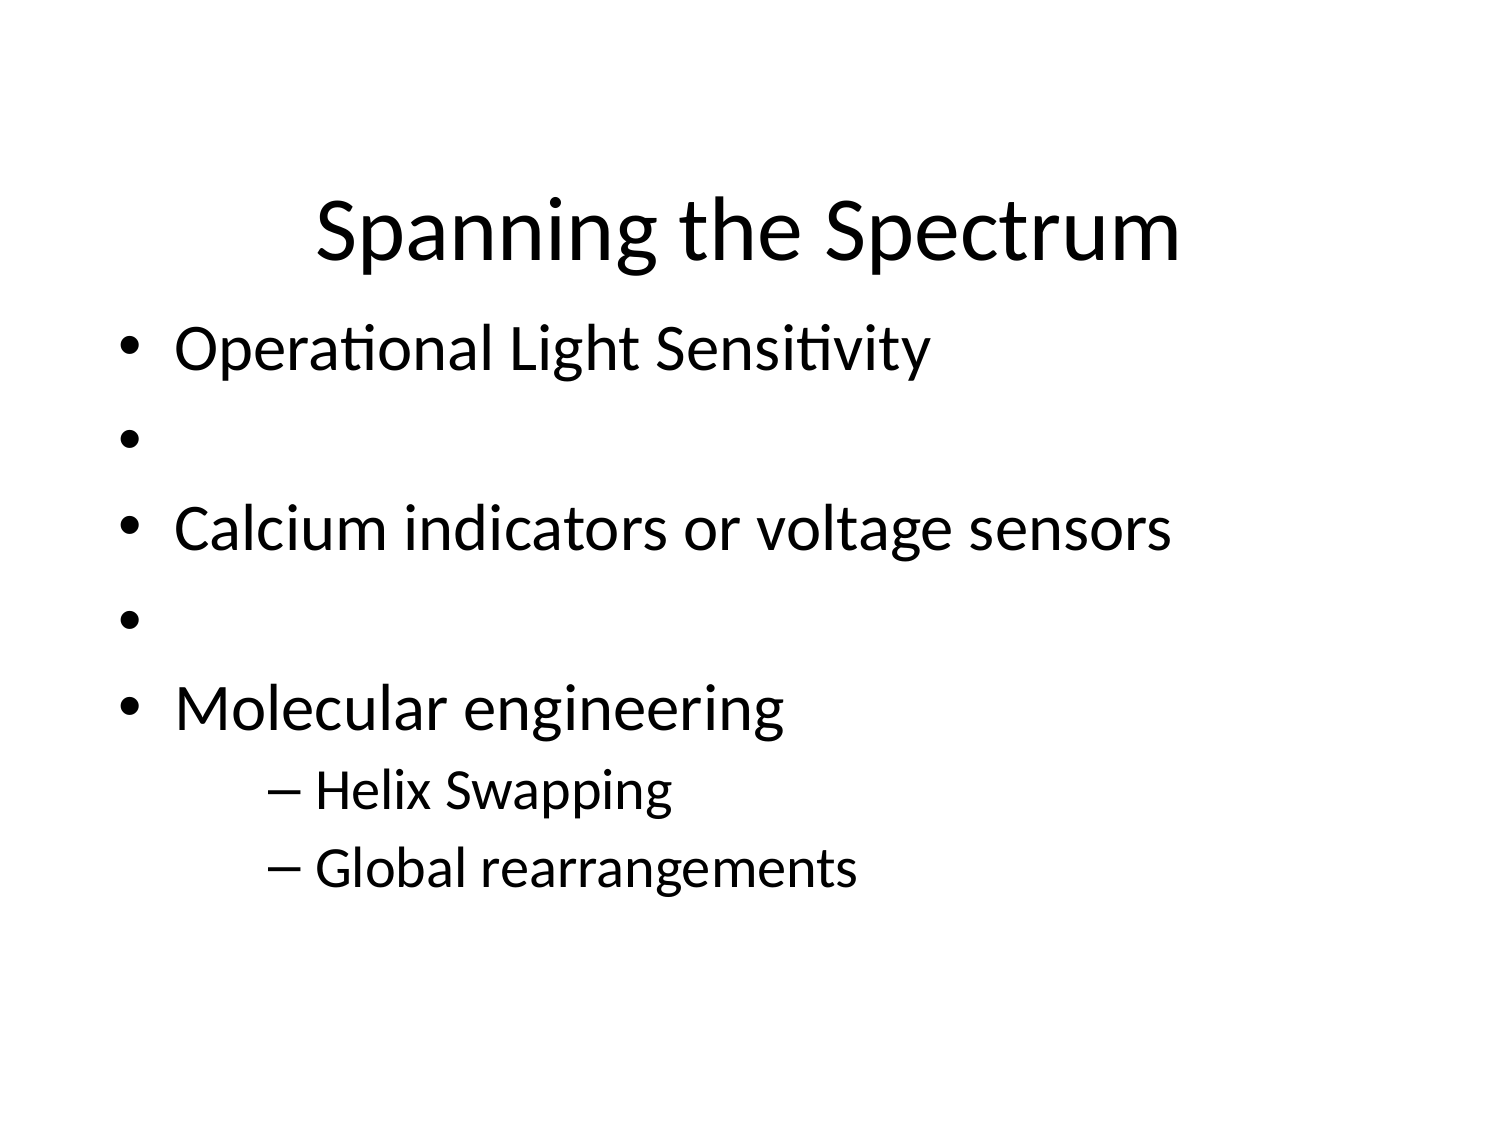

# Spanning the Spectrum
Operational Light Sensitivity
Calcium indicators or voltage sensors
Molecular engineering
Helix Swapping
Global rearrangements